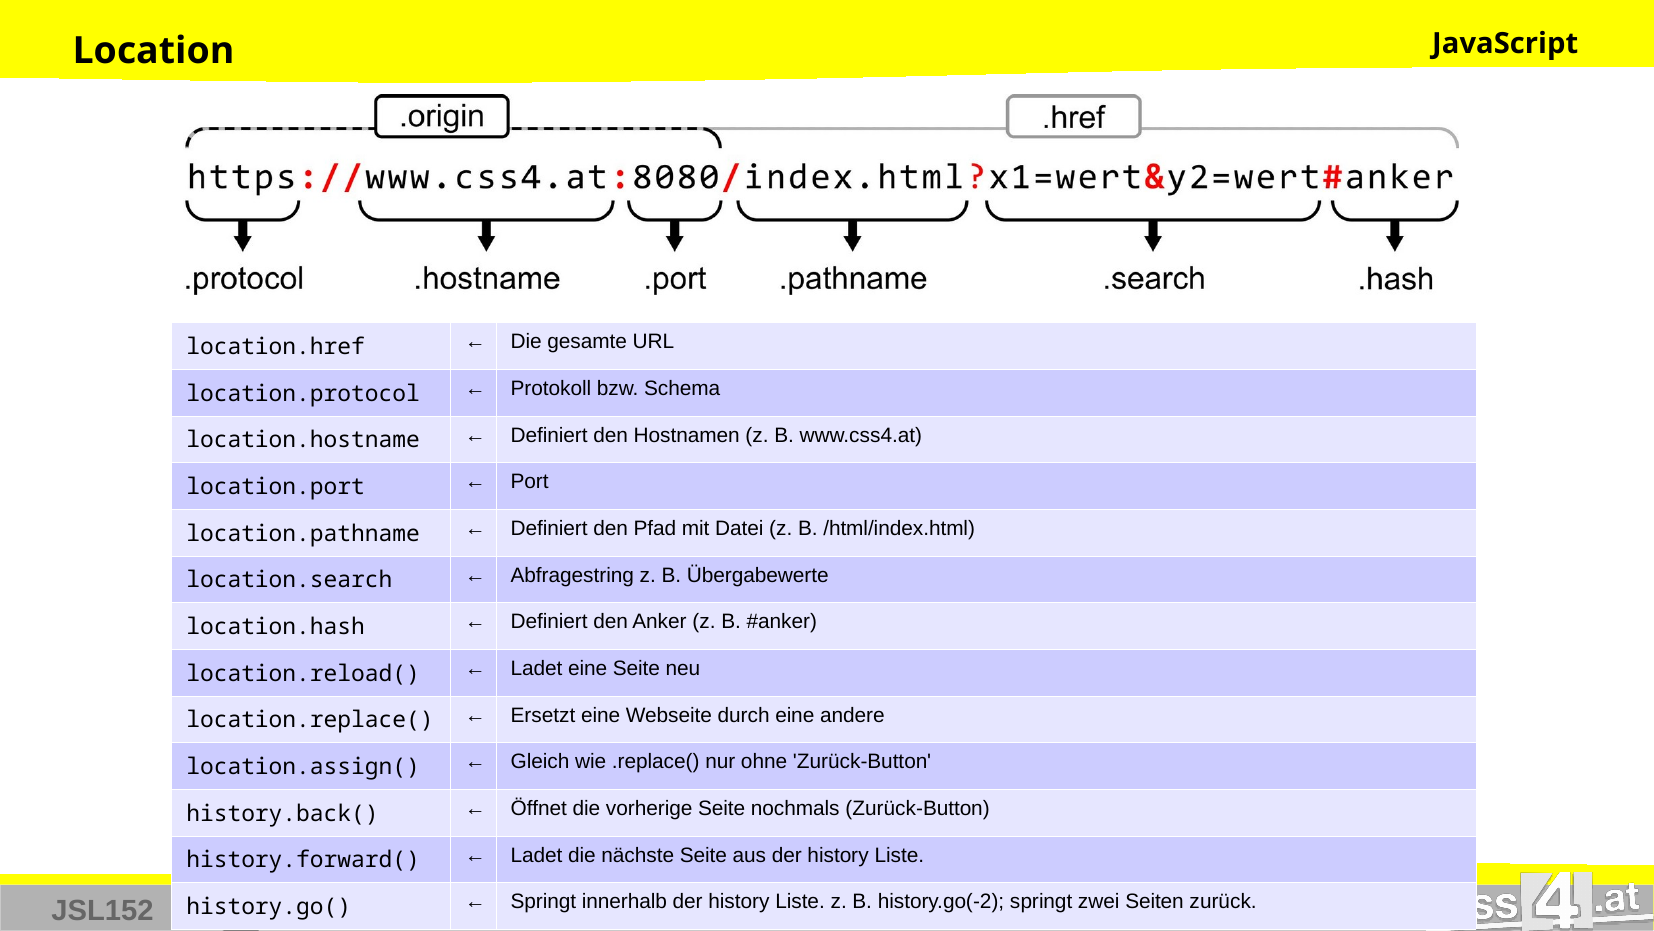

JavaScript
Location
| location.href | ← | Die gesamte URL |
| --- | --- | --- |
| location.protocol | ← | Protokoll bzw. Schema |
| location.hostname | ← | Definiert den Hostnamen (z. B. www.css4.at) |
| location.port | ← | Port |
| location.pathname | ← | Definiert den Pfad mit Datei (z. B. /html/index.html) |
| location.search | ← | Abfragestring z. B. Übergabewerte |
| location.hash | ← | Definiert den Anker (z. B. #anker) |
| location.reload() | ← | Ladet eine Seite neu |
| location.replace() | ← | Ersetzt eine Webseite durch eine andere |
| location.assign() | ← | Gleich wie .replace() nur ohne 'Zurück-Button' |
| history.back() | ← | Öffnet die vorherige Seite nochmals (Zurück-Button) |
| history.forward() | ← | Ladet die nächste Seite aus der history Liste. |
| history.go() | ← | Springt innerhalb der history Liste. z. B. history.go(-2); springt zwei Seiten zurück. |
JSL152
Folie